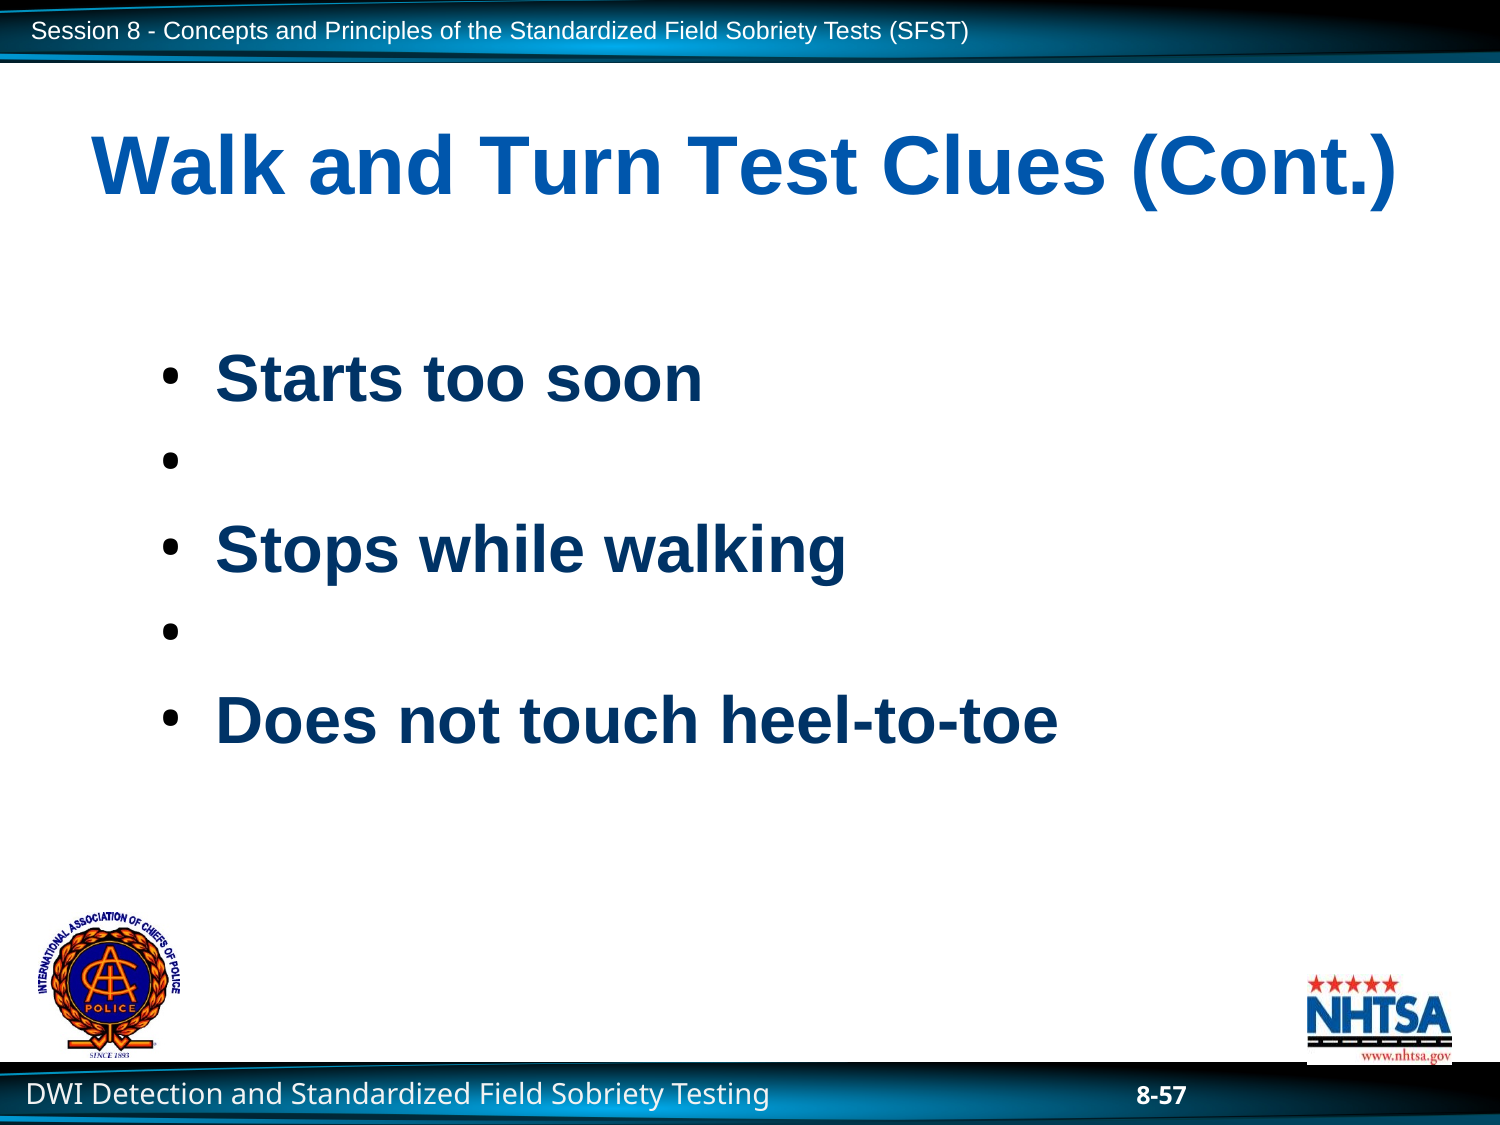

# Walk and Turn Test Clues (Cont.)
Starts too soon
Stops while walking
Does not touch heel-to-toe
8-57